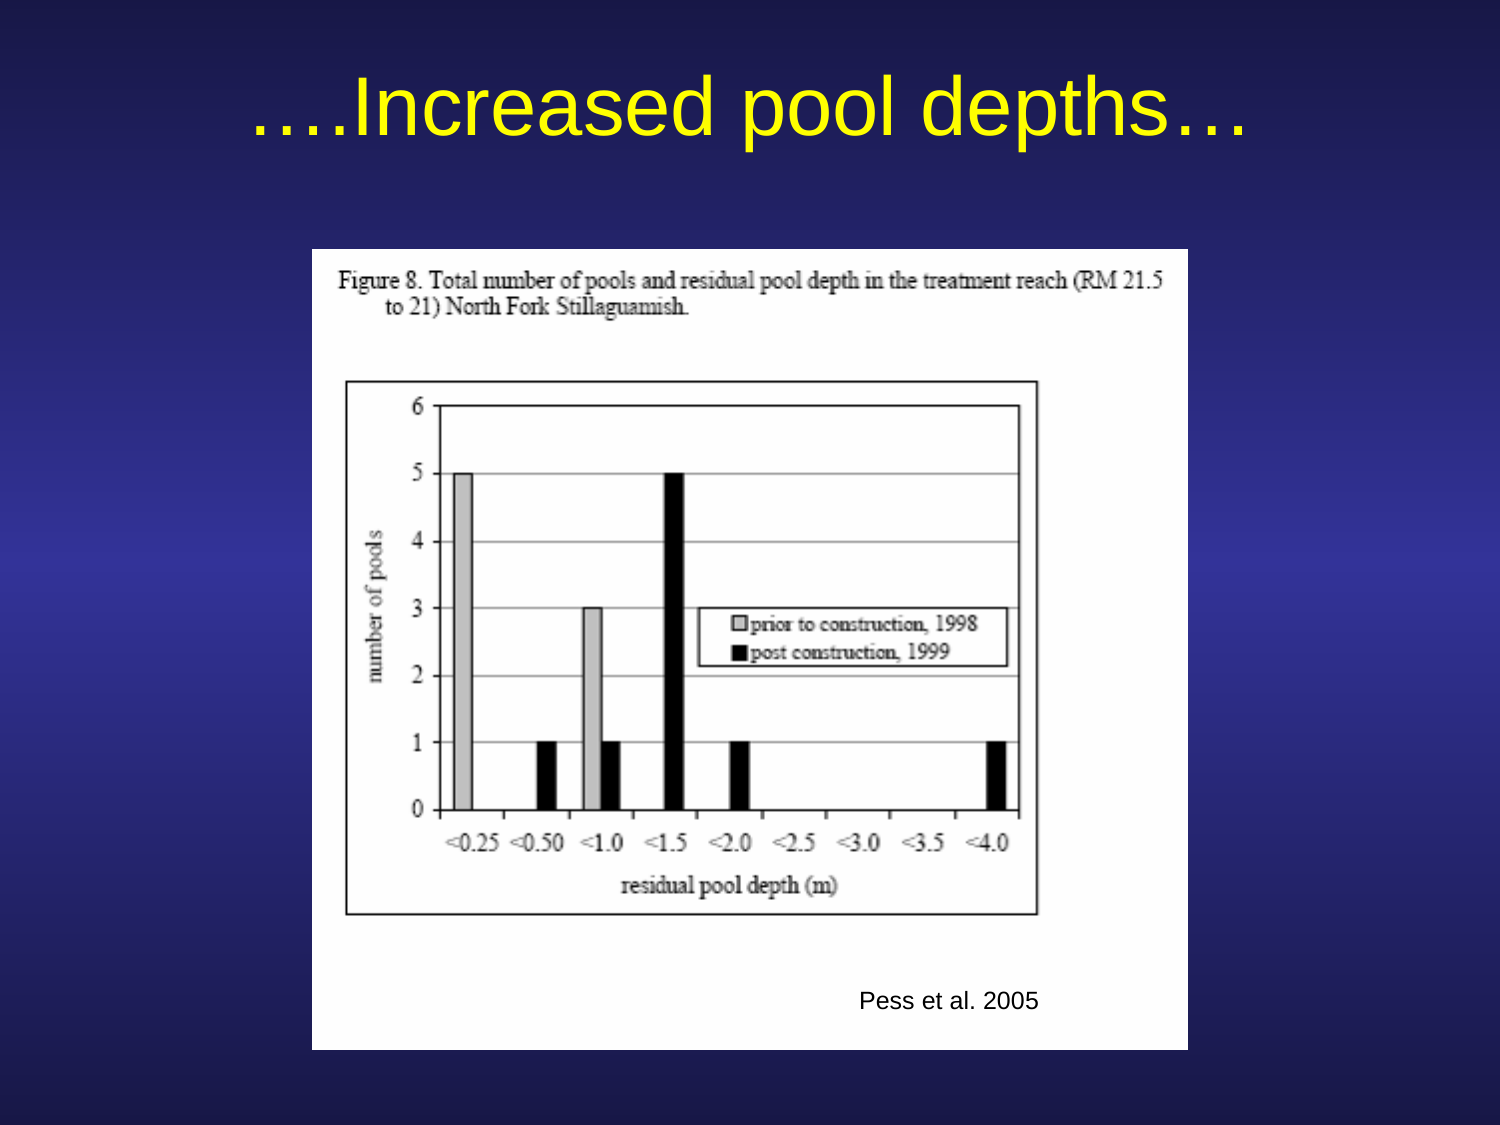

# ….Increased pool depths…
Pess et al. 2005